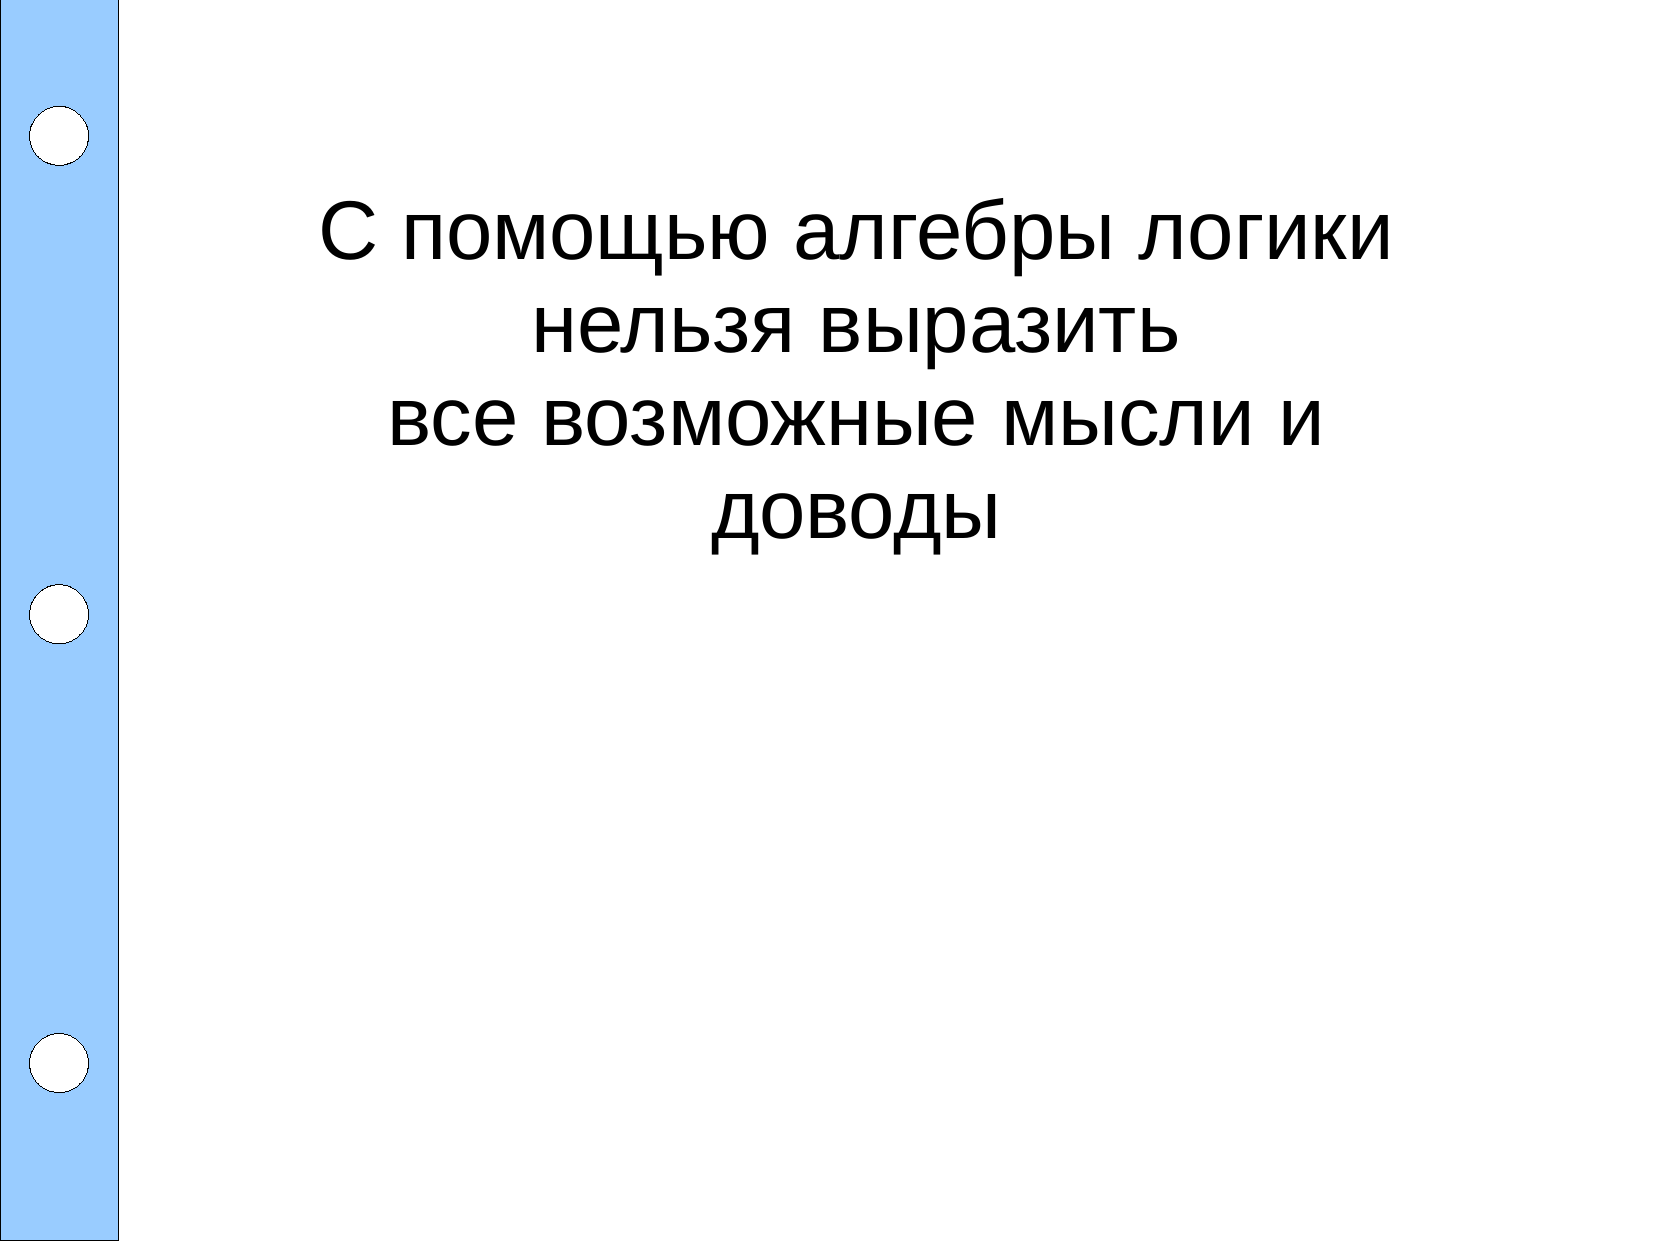

С помощью алгебры логики нельзя выразить
все возможные мысли и доводы